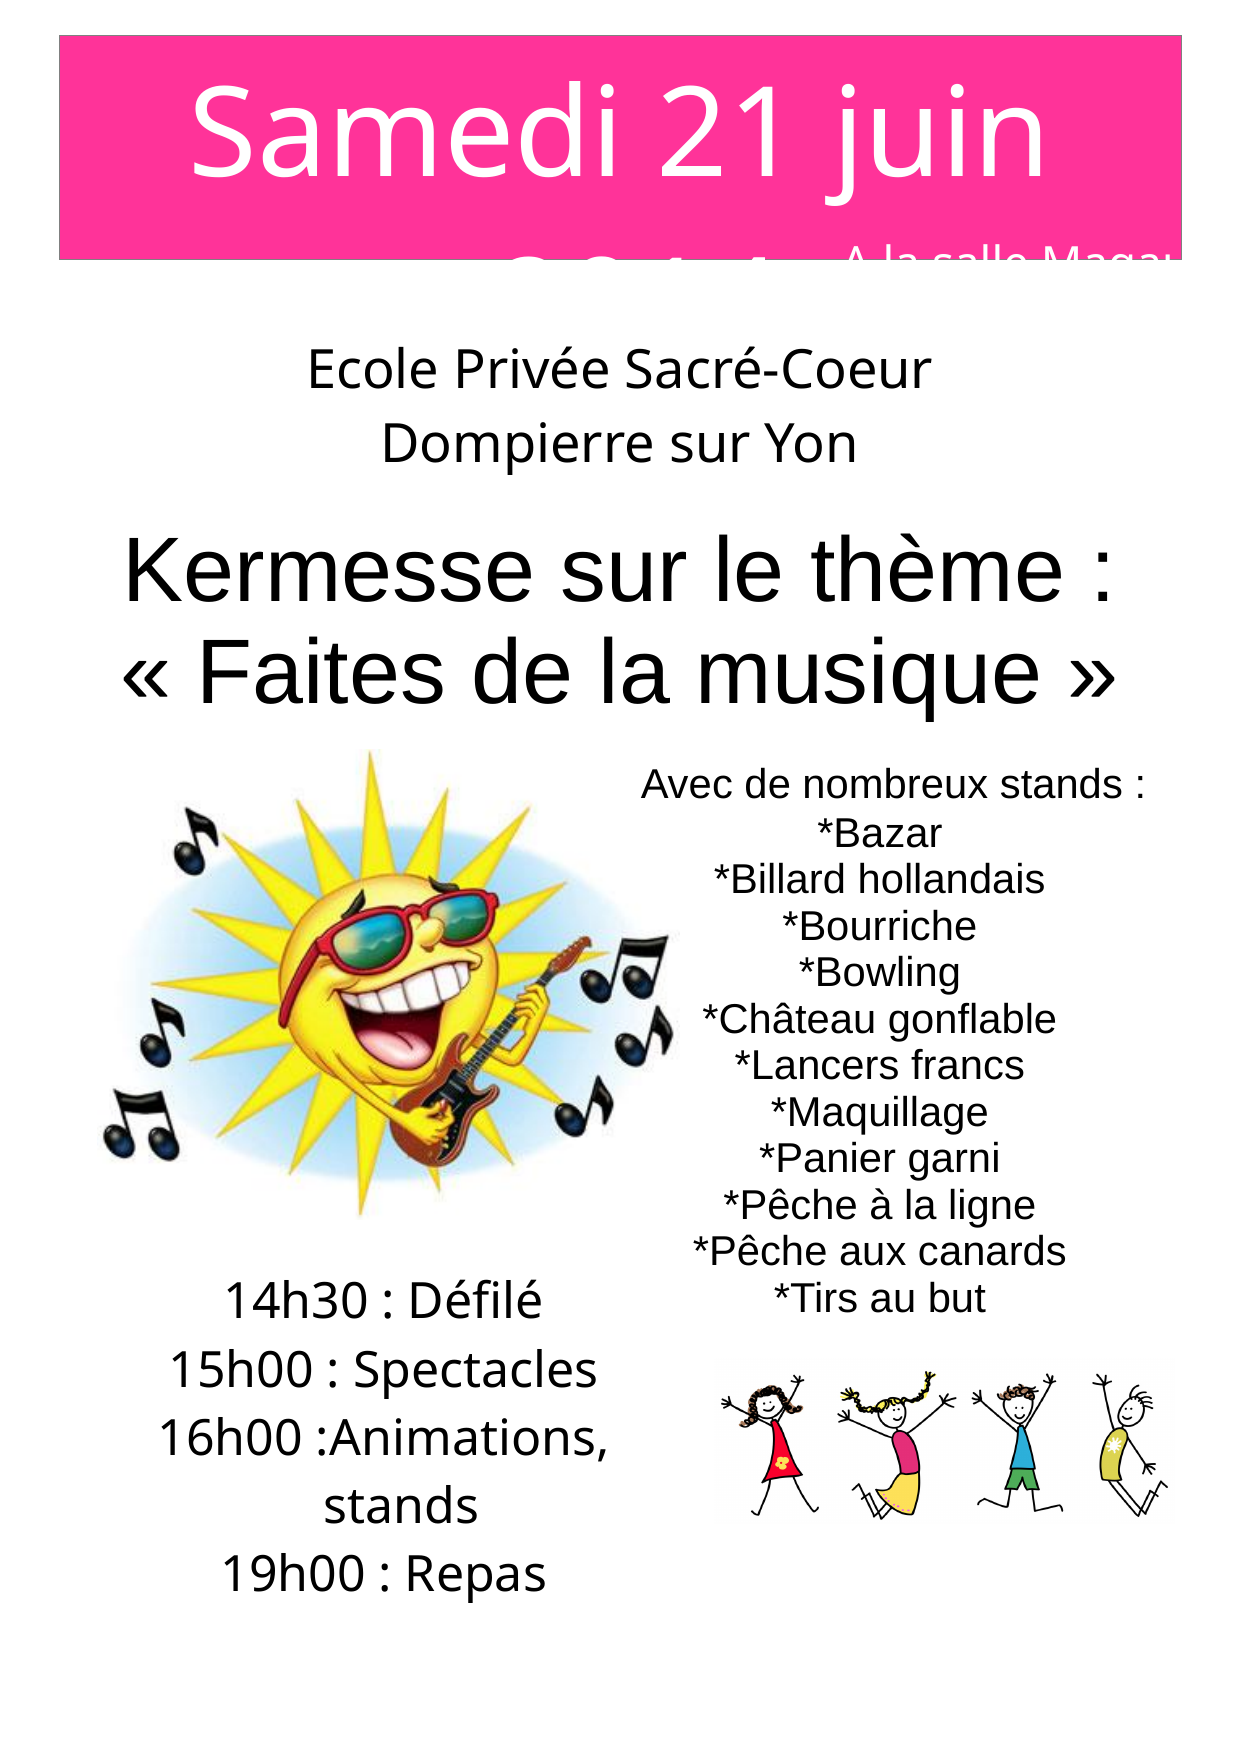

Samedi 21 juin 2014
Samedi 21 juin 2014
A la salle Magaud
Ecole Privée Sacré-Coeur
Dompierre sur Yon
Kermesse sur le thème :
« Faites de la musique »
Avec de nombreux stands :
*Bazar
*Billard hollandais
*Bourriche
*Bowling
*Château gonflable
*Lancers francs
*Maquillage
*Panier garni
*Pêche à la ligne
*Pêche aux canards
*Tirs au but
14h30 : Défilé
15h00 : Spectacles
16h00 :Animations, stands
19h00 : Repas